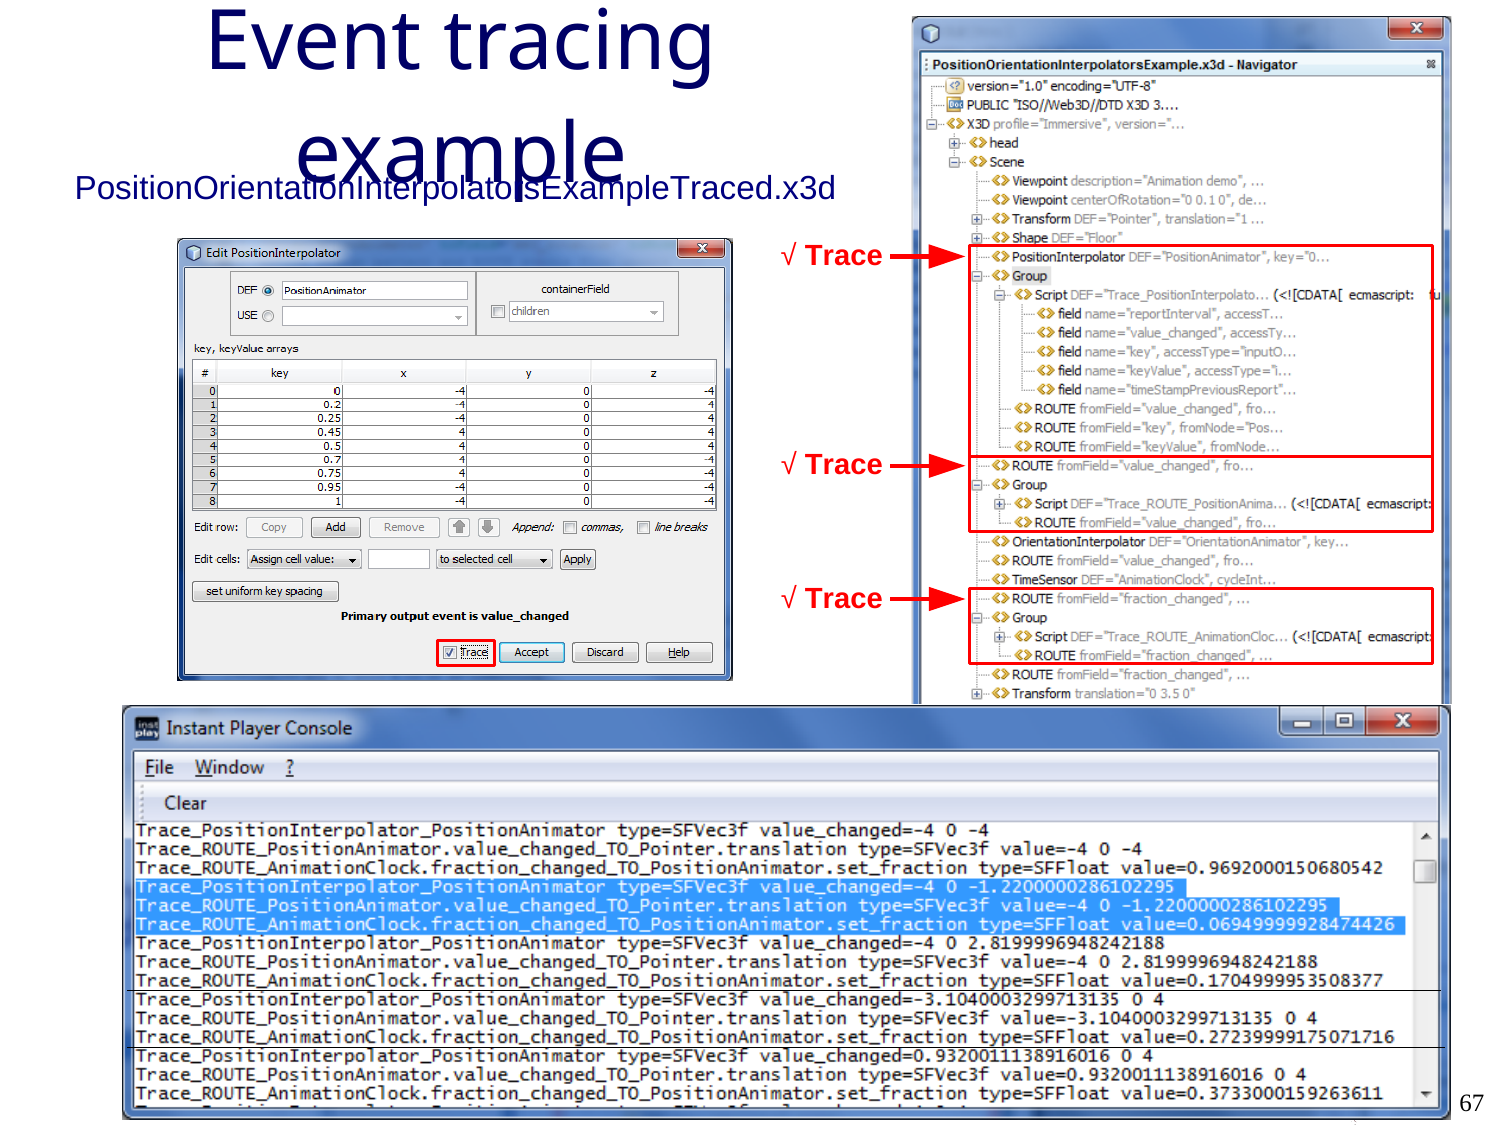

# Event tracing example
PositionOrientationInterpolatorsExampleTraced.x3d
√ Trace
√ Trace
√ Trace